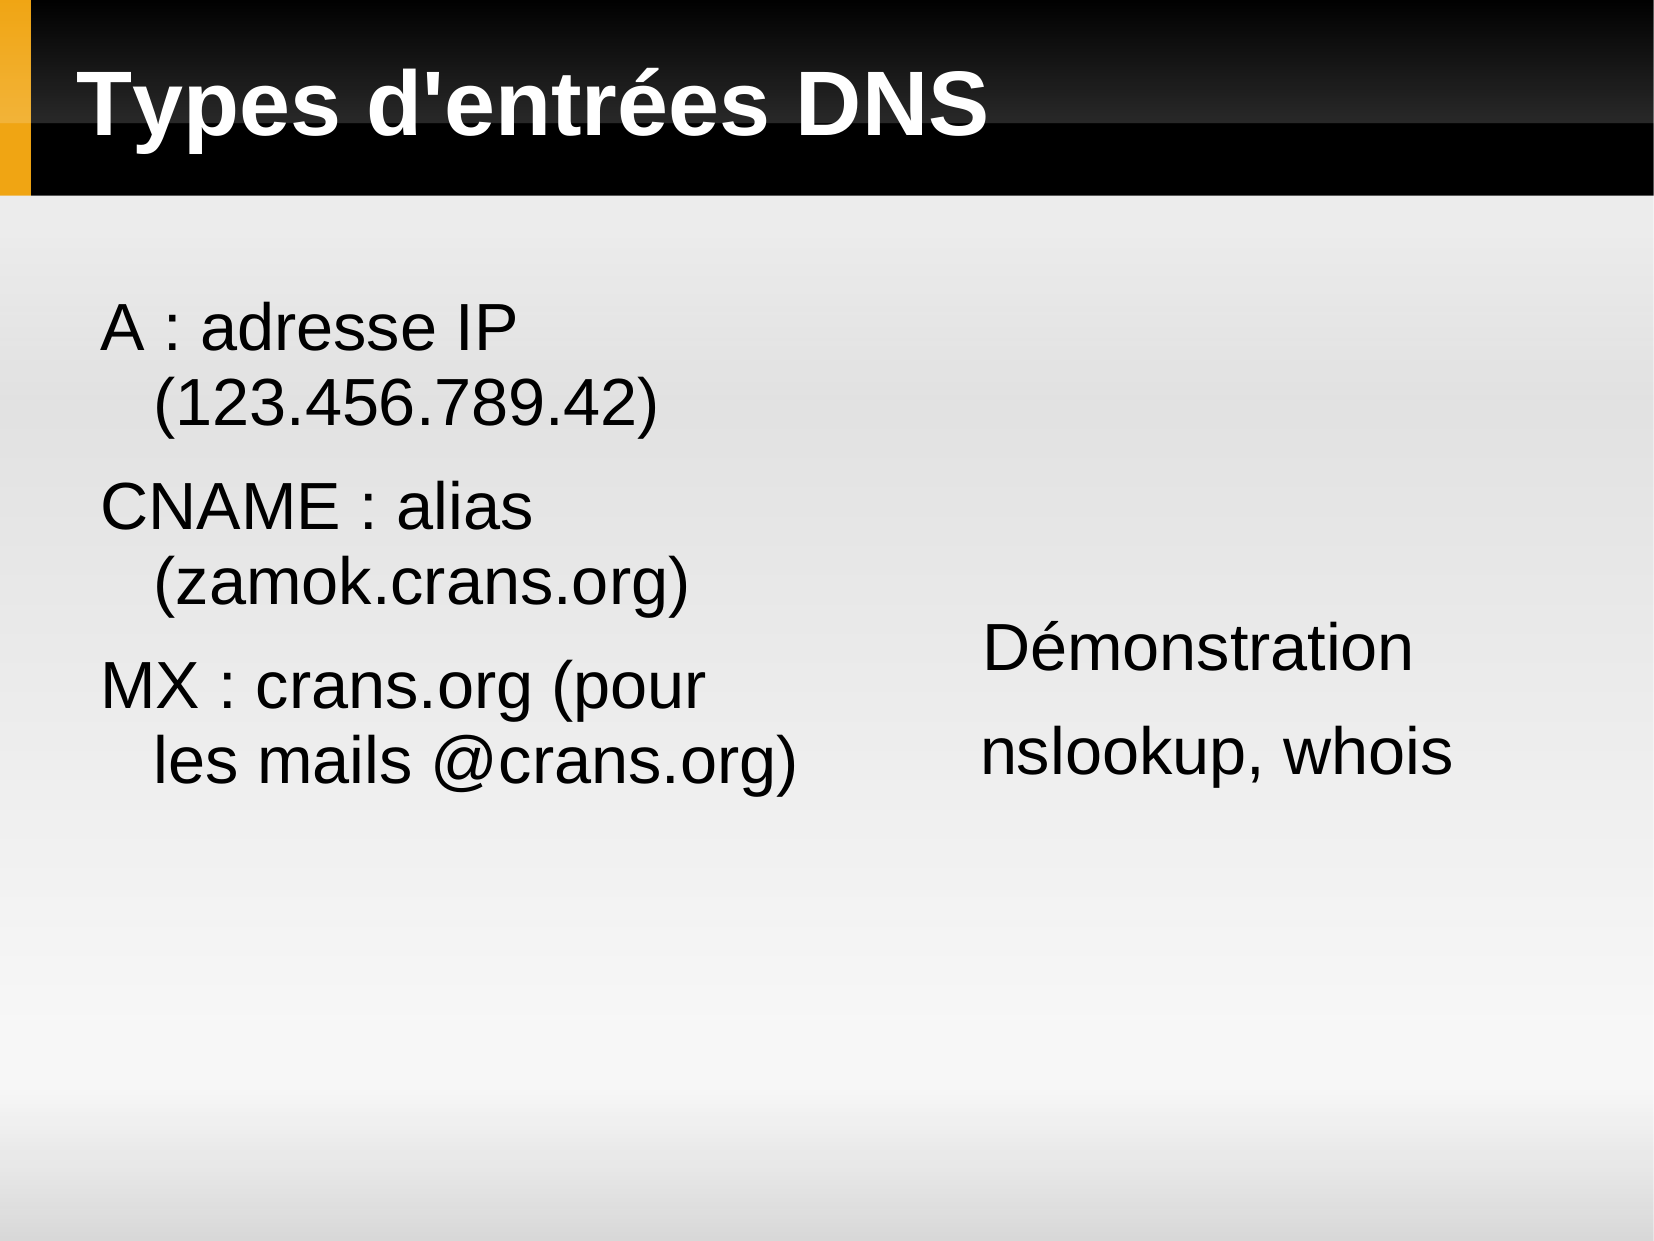

# Types d'entrées DNS
A : adresse IP (123.456.789.42)
CNAME : alias (zamok.crans.org)
MX : crans.org (pour les mails @crans.org)
Démonstration
nslookup, whois